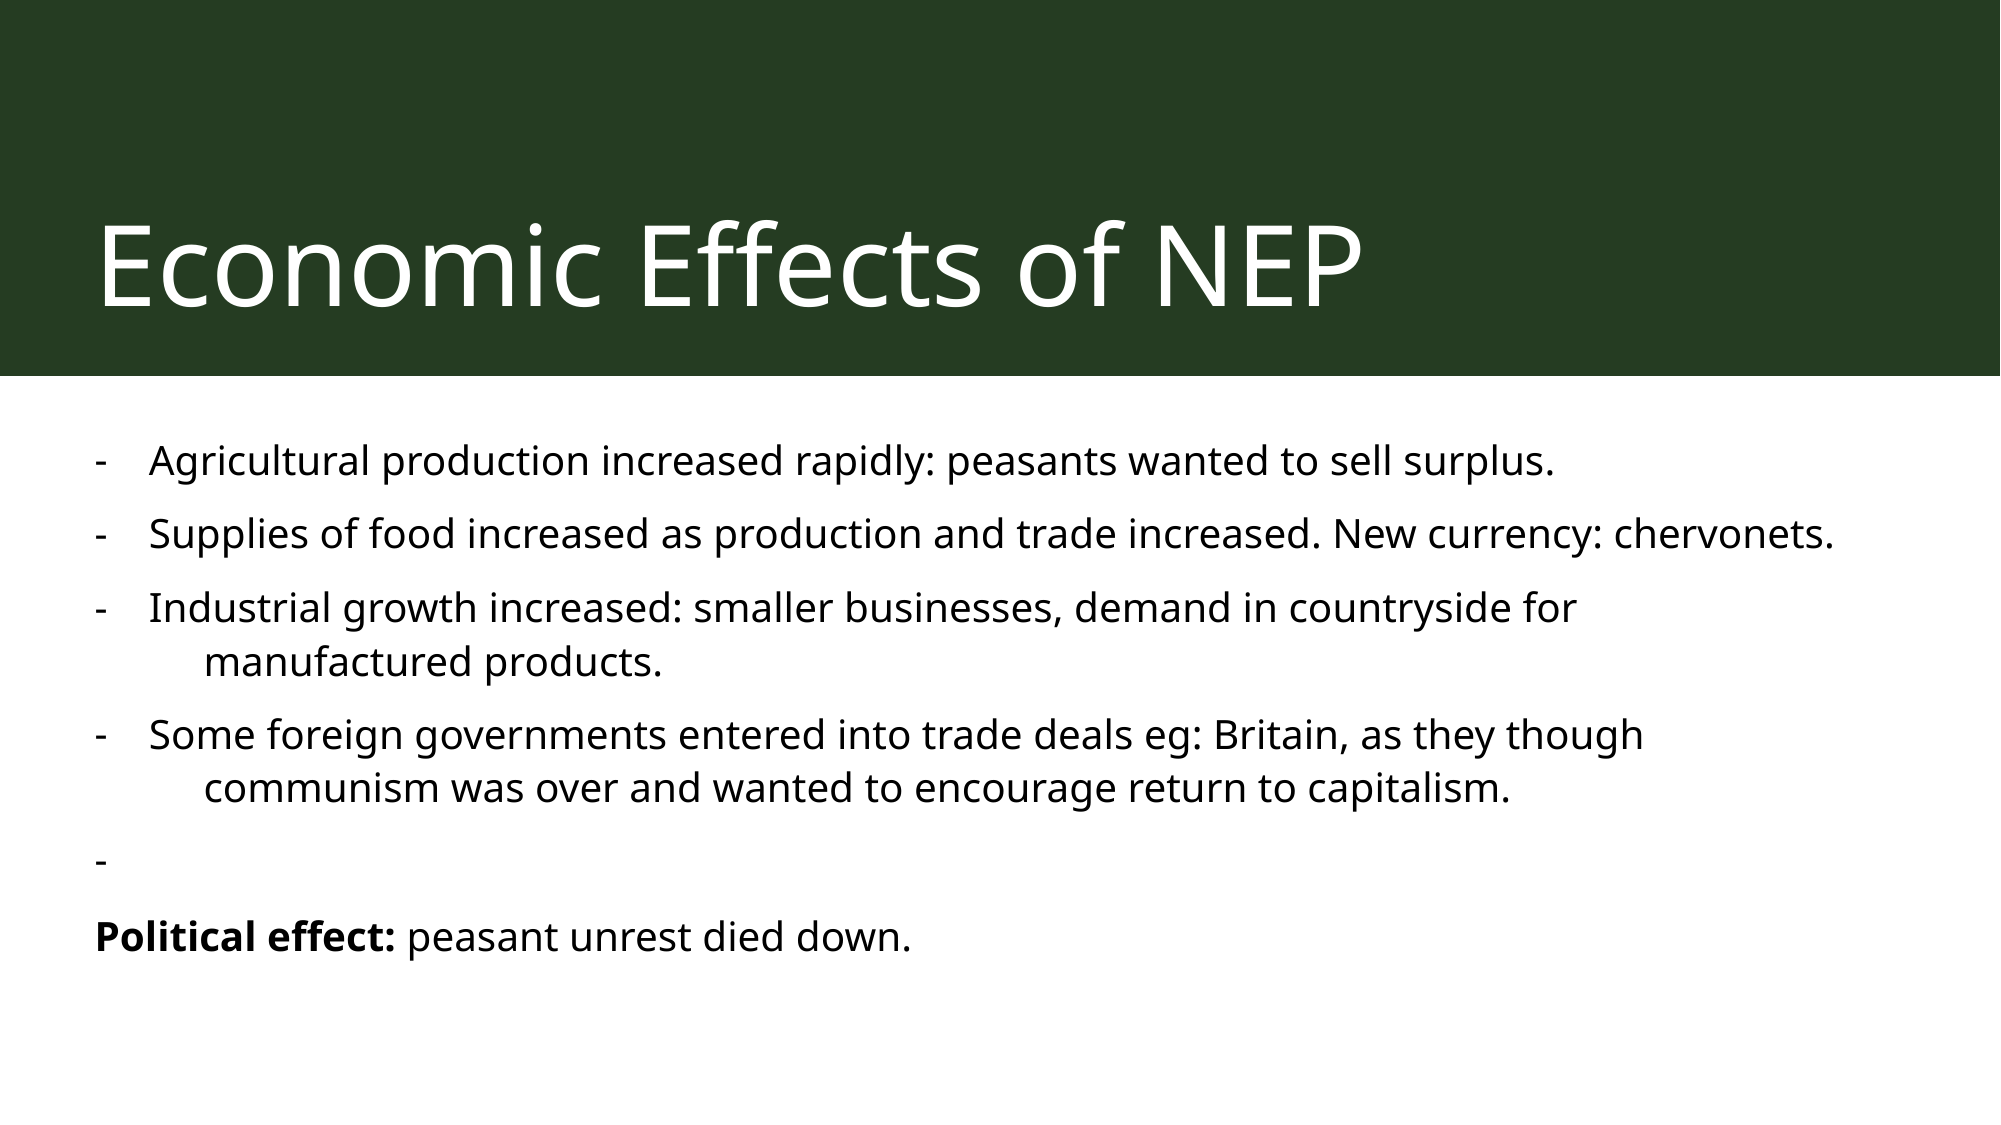

# Economic Effects of NEP
Agricultural production increased rapidly: peasants wanted to sell surplus.
Supplies of food increased as production and trade increased. New currency: chervonets.
Industrial growth increased: smaller businesses, demand in countryside for manufactured products.
Some foreign governments entered into trade deals eg: Britain, as they though communism was over and wanted to encourage return to capitalism.
Political effect: peasant unrest died down.